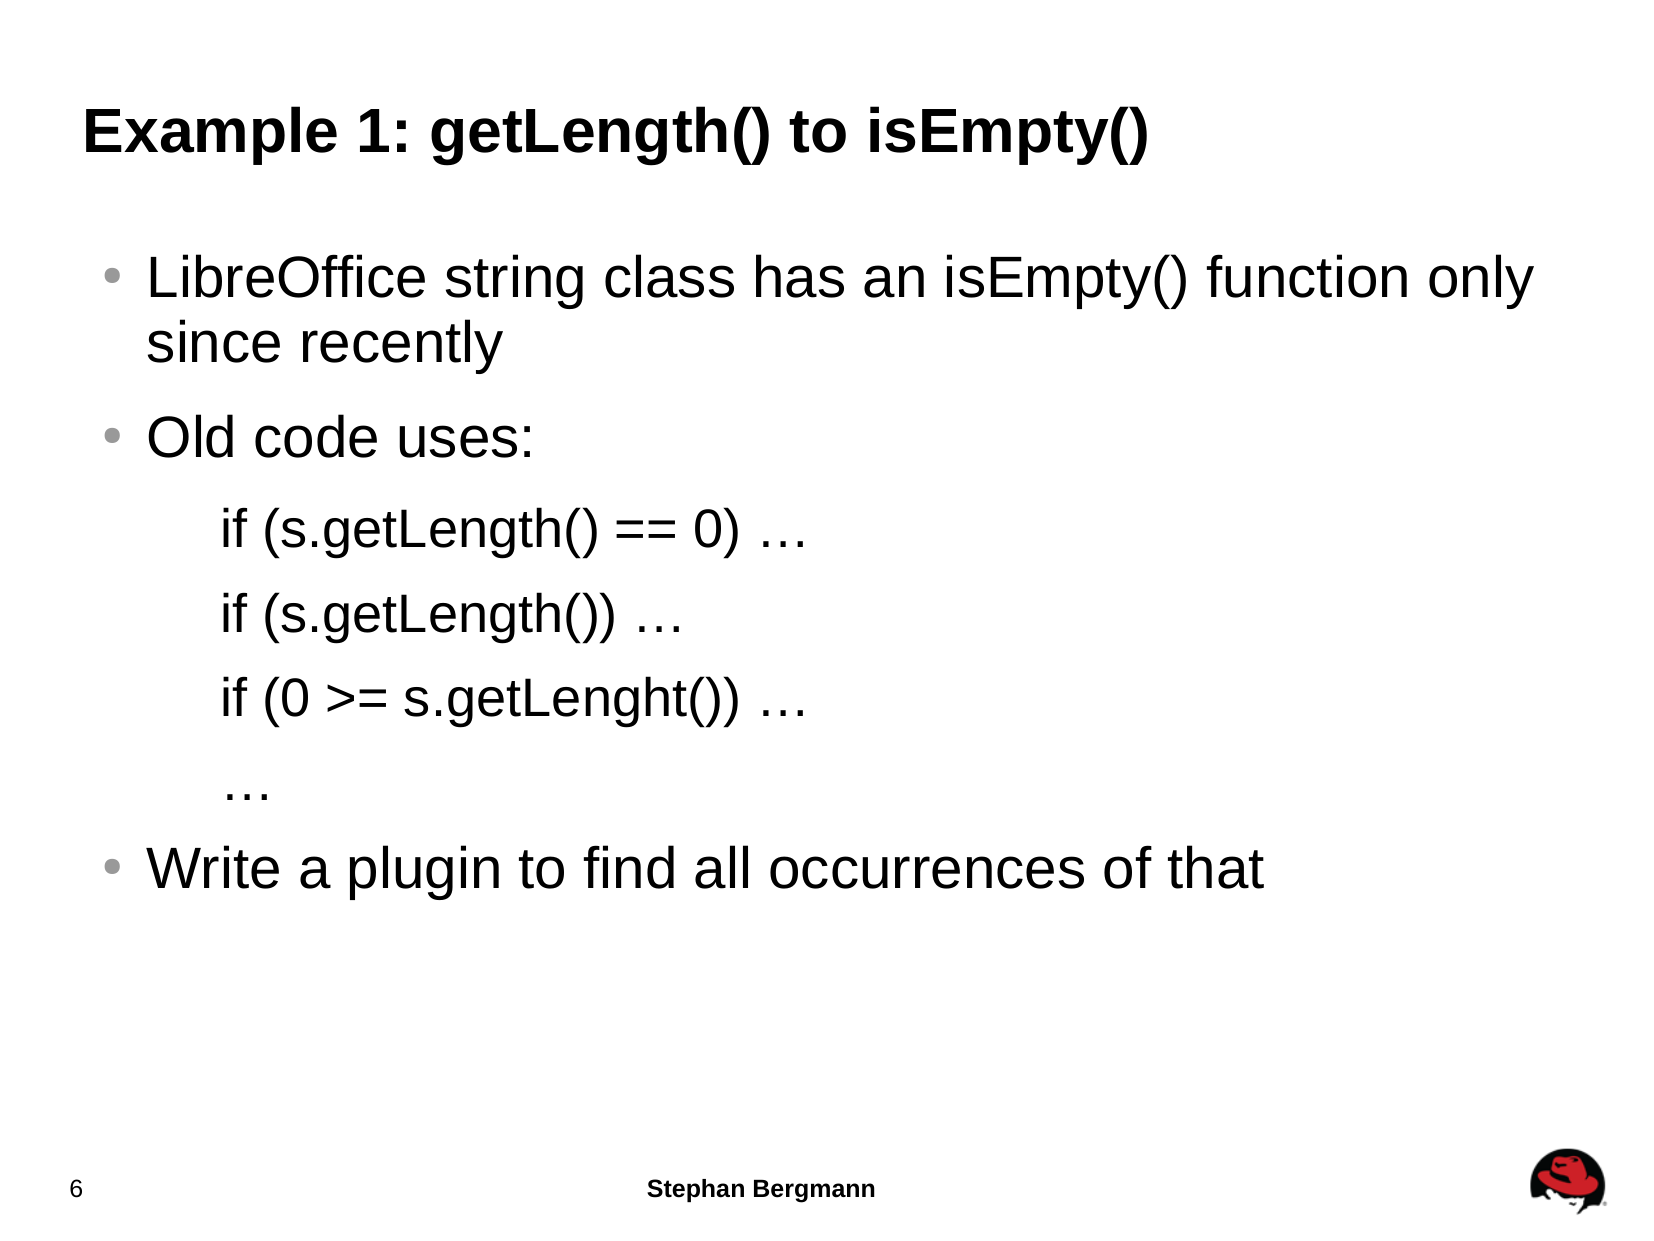

# Example 1: getLength() to isEmpty()
LibreOffice string class has an isEmpty() function only since recently
Old code uses:
if (s.getLength() == 0) …
if (s.getLength()) …
if (0 >= s.getLenght()) …
…
Write a plugin to find all occurrences of that